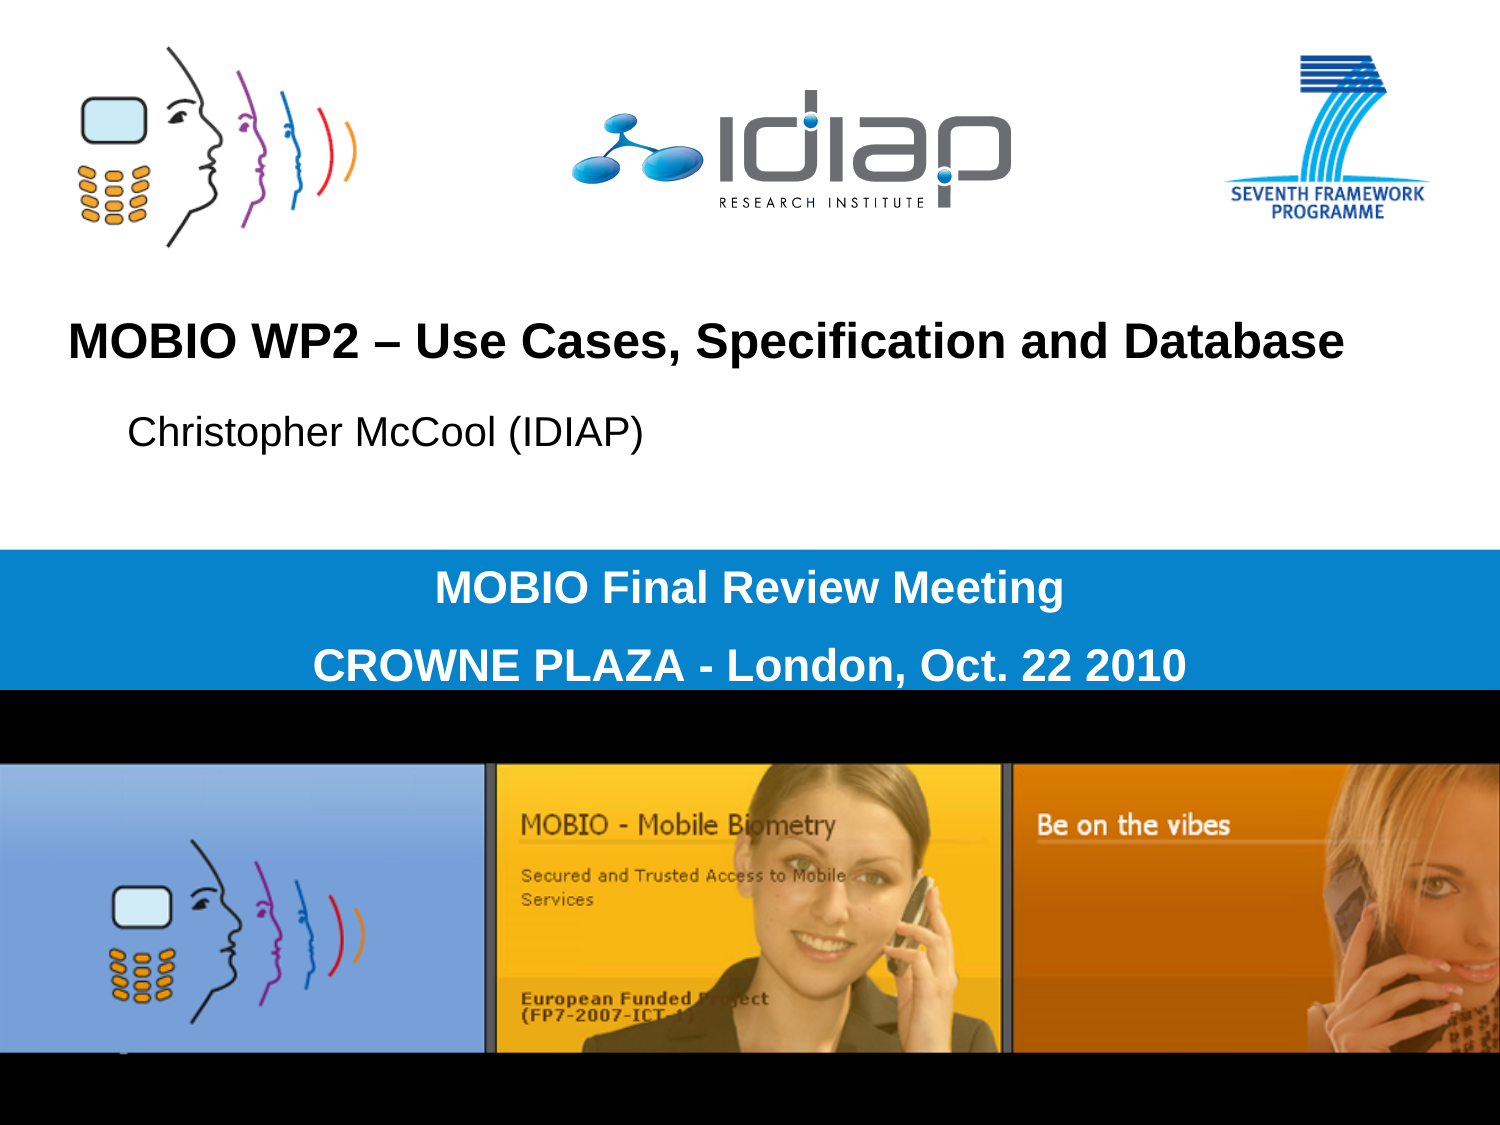

# MOBIO WP2 – Use Cases, Specification and Database
Christopher McCool (IDIAP)